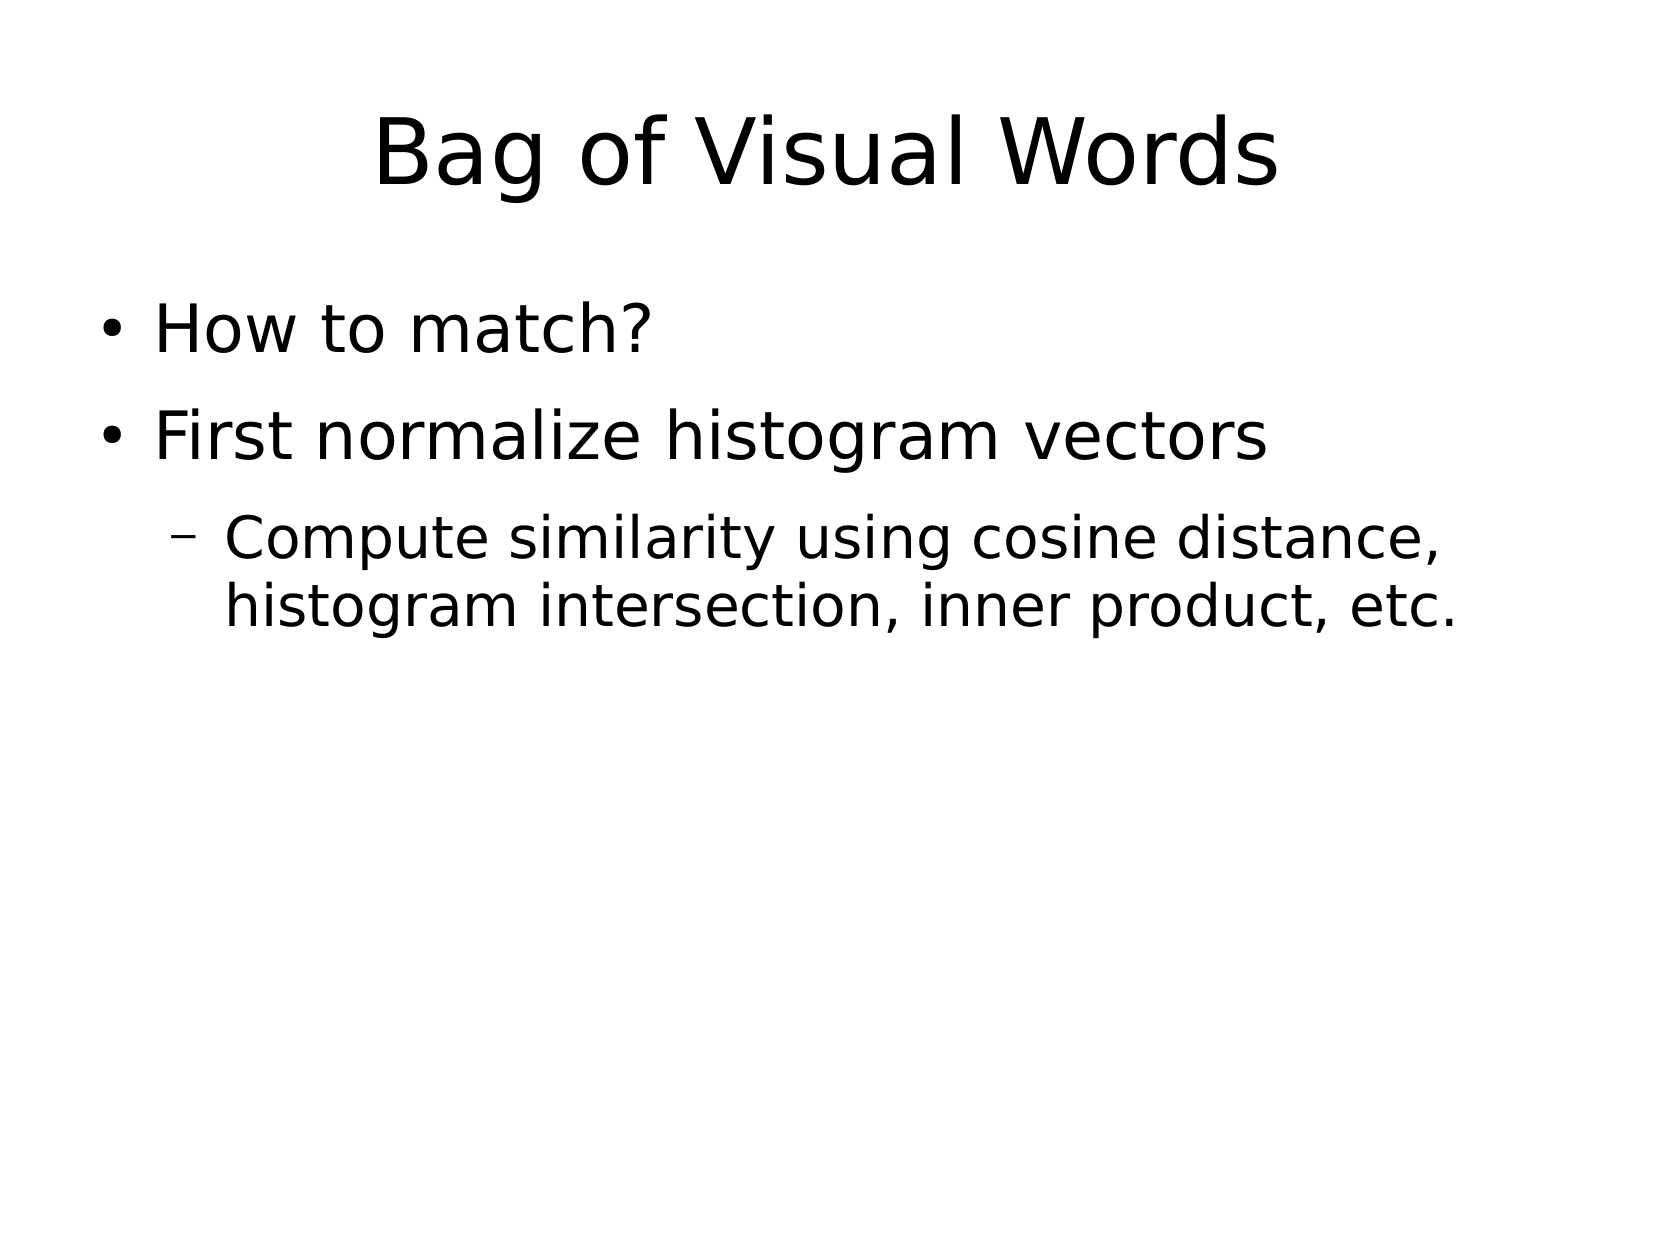

# Bag of Visual Words
How to match?
First normalize histogram vectors
Compute similarity using cosine distance, histogram intersection, inner product, etc.